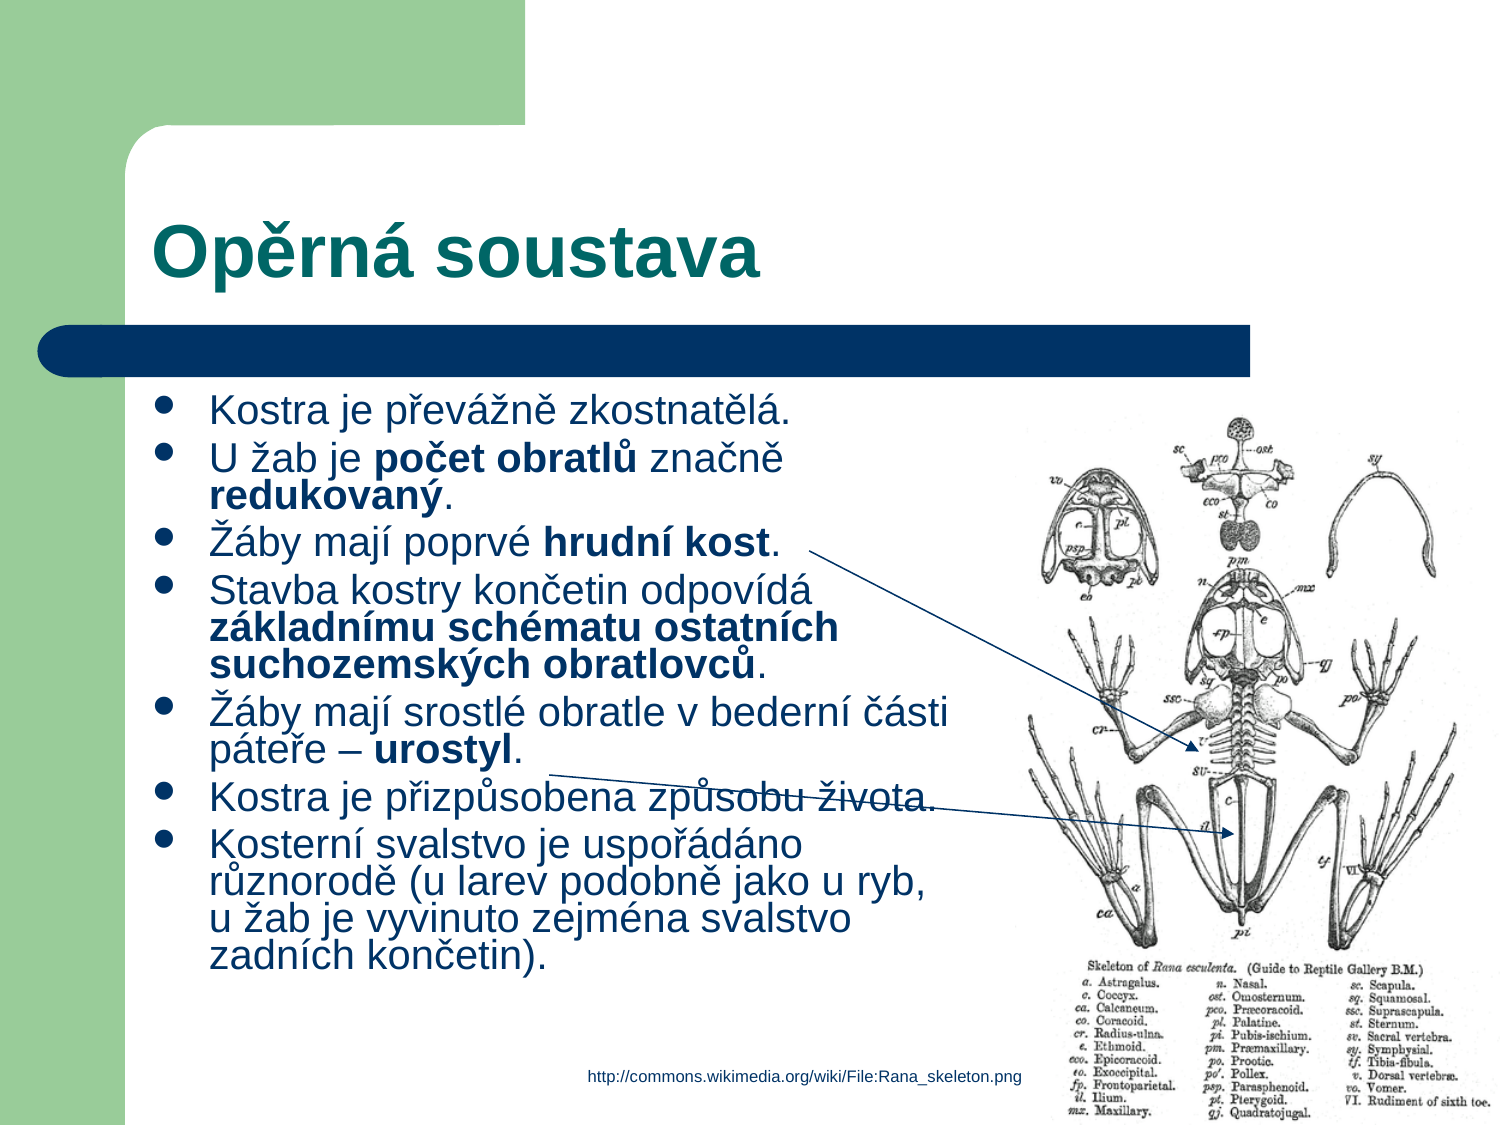

# Opěrná soustava
Kostra je převážně zkostnatělá.
U žab je počet obratlů značně redukovaný.
Žáby mají poprvé hrudní kost.
Stavba kostry končetin odpovídá základnímu schématu ostatních suchozemských obratlovců.
Žáby mají srostlé obratle v bederní části páteře – urostyl.
Kostra je přizpůsobena způsobu života.
Kosterní svalstvo je uspořádáno různorodě (u larev podobně jako u ryb,
u žab je vyvinuto zejména svalstvo zadních končetin).
http://commons.wikimedia.org/wiki/File:Rana_skeleton.png